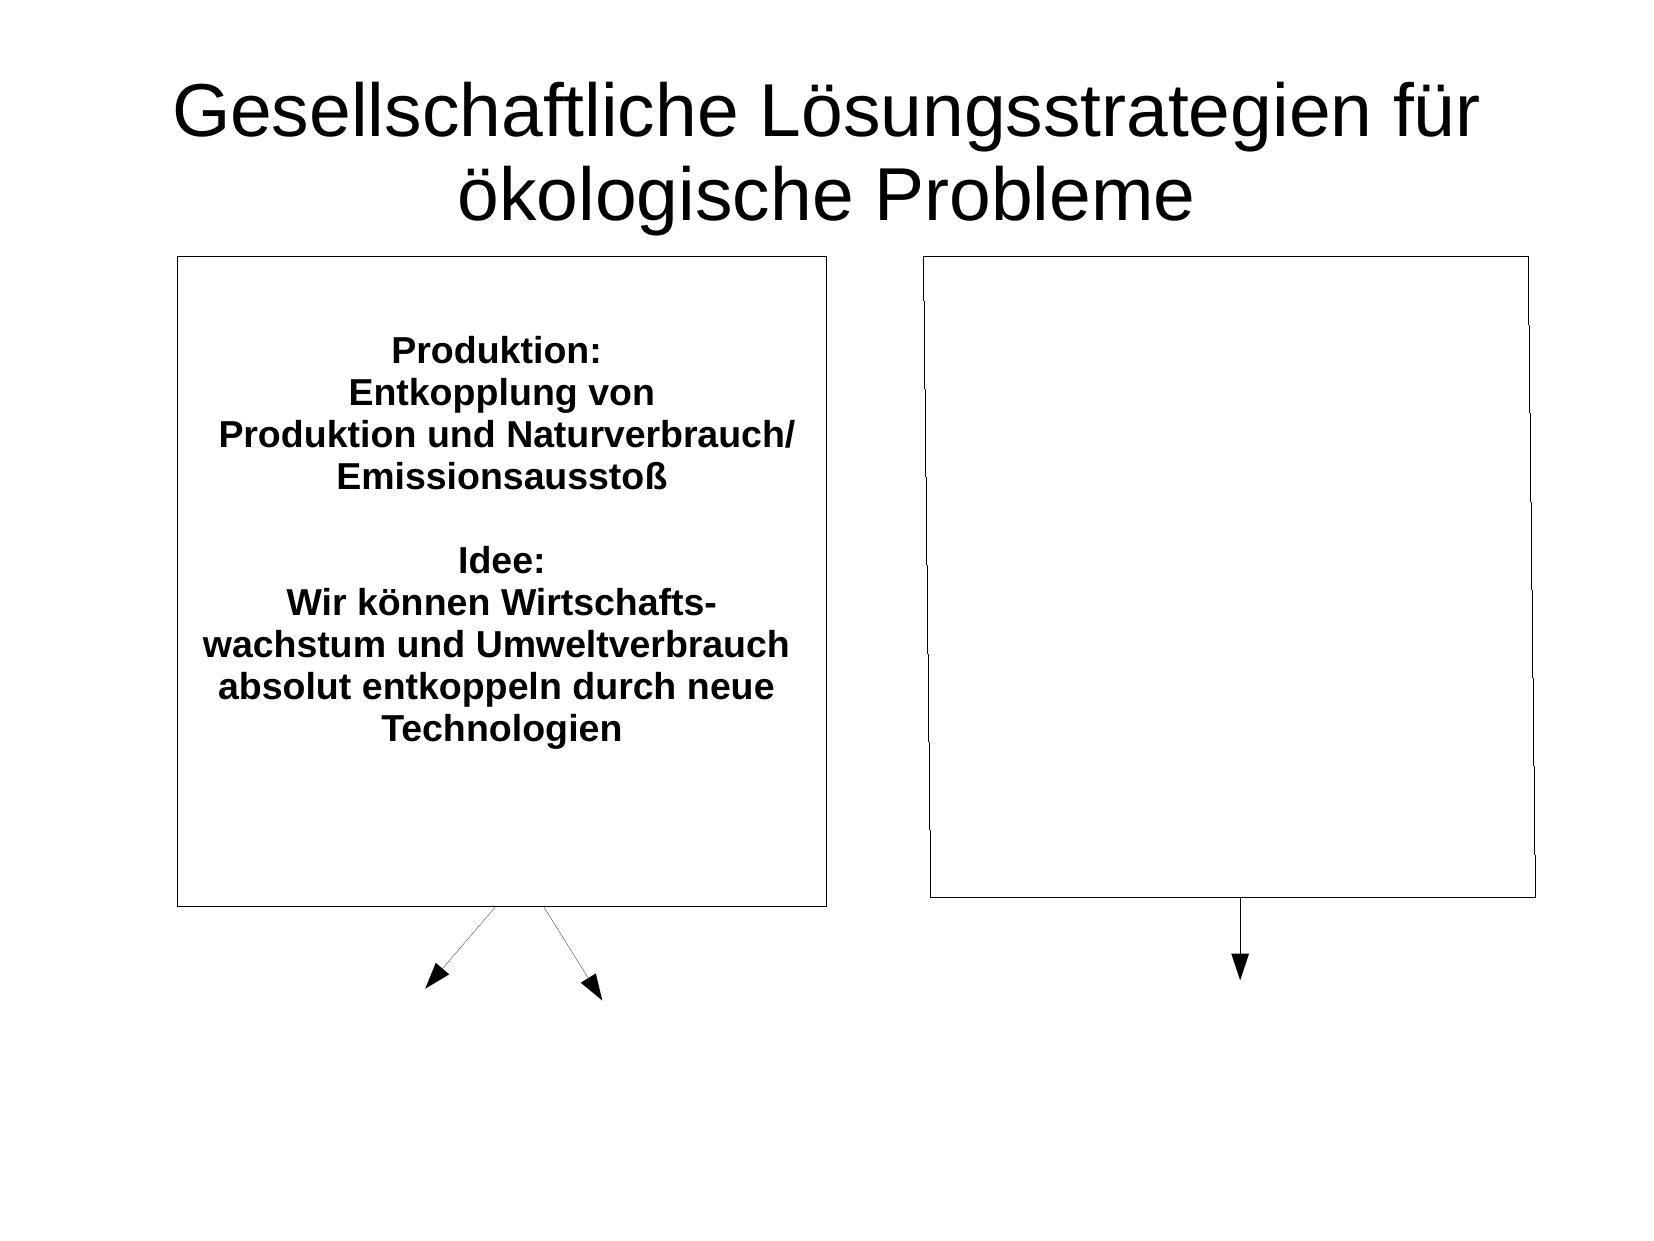

# Gesellschaftliche Lösungsstrategien für ökologische Probleme
Produktion:
Entkopplung von
 Produktion und Naturverbrauch/
Emissionsausstoß
Idee:
Wir können Wirtschafts-
wachstum und Umweltverbrauch
absolut entkoppeln durch neue
Technologien